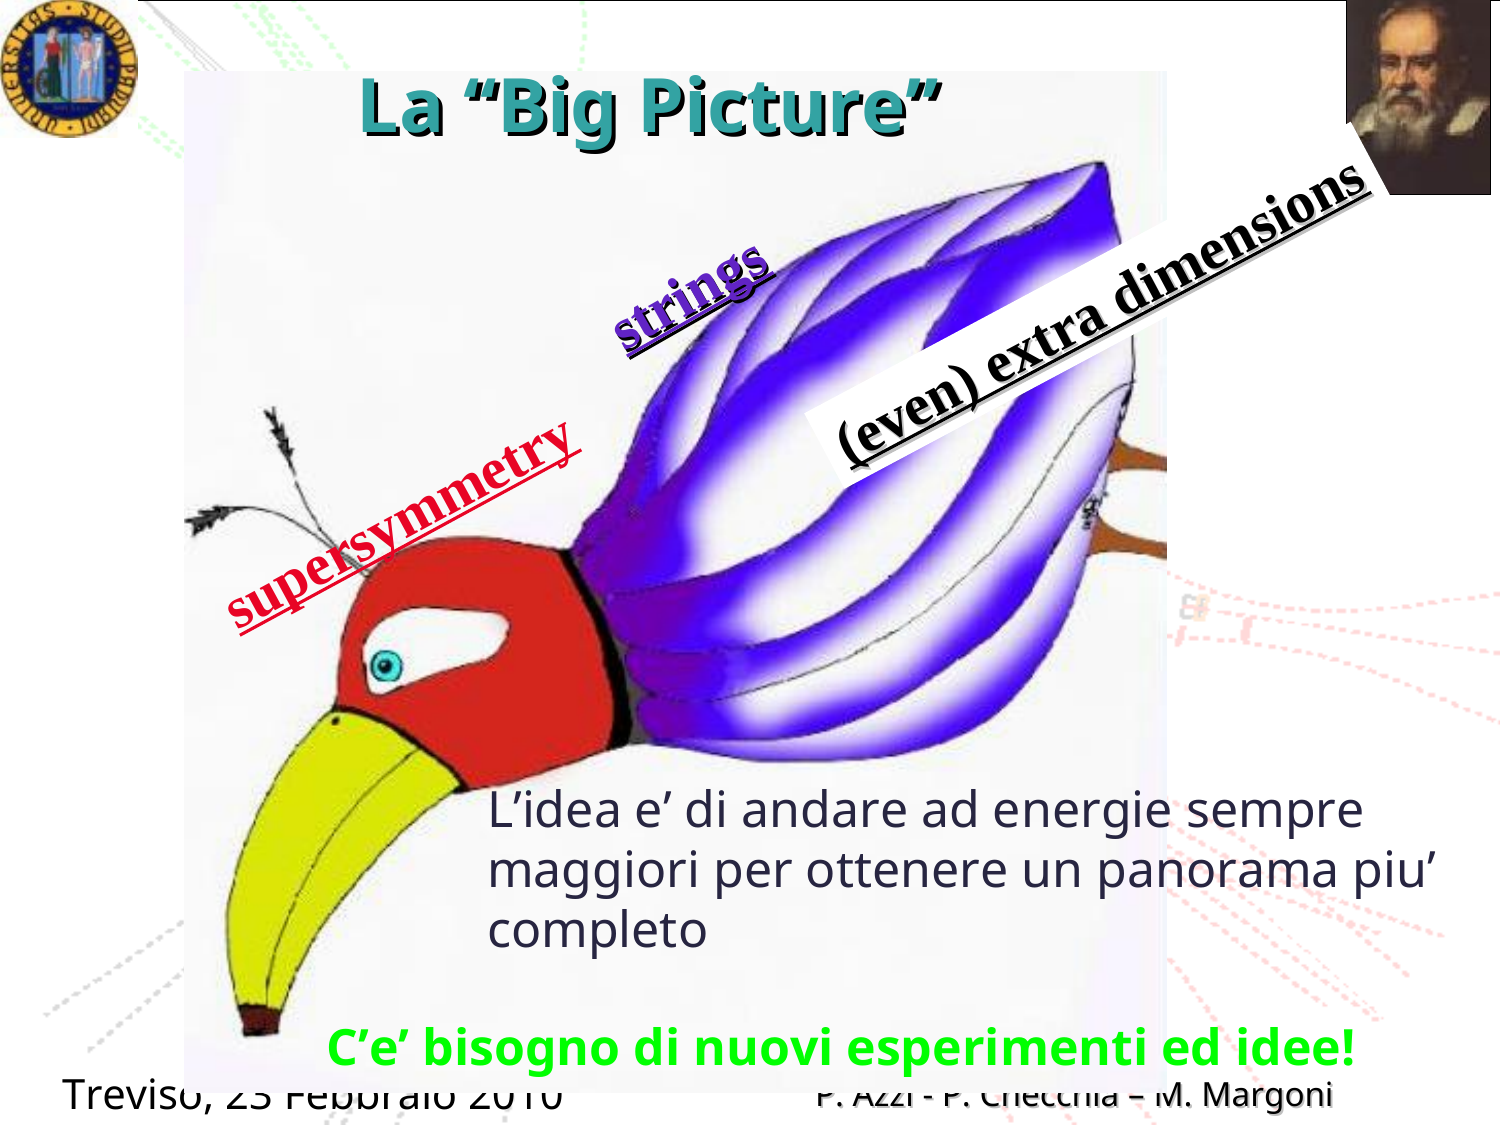

La “Big Picture”
#
strings
(even) extra dimensions
supersymmetry
L’idea e’ di andare ad energie sempre maggiori per ottenere un panorama piu’ completo
C’e’ bisogno di nuovi esperimenti ed idee!